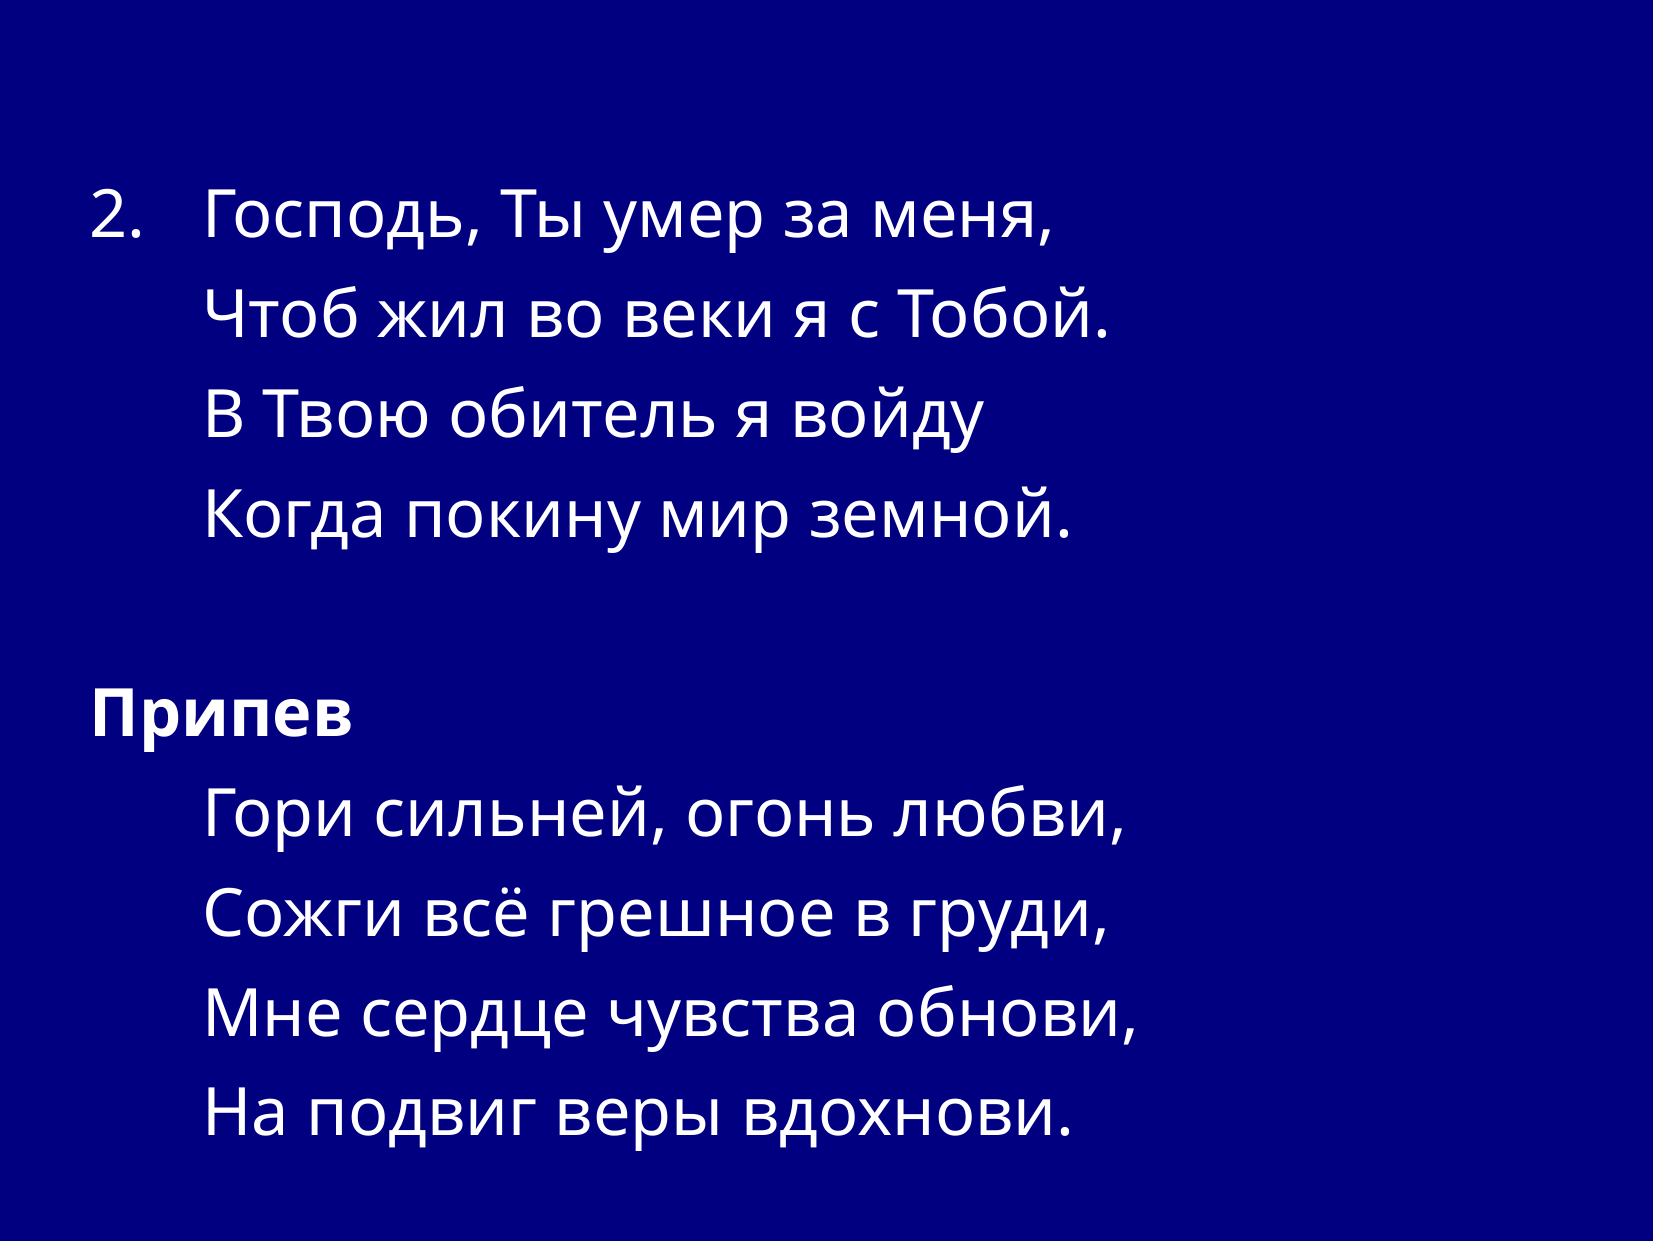

2.	Господь, Ты умер за меня,
	Чтоб жил во веки я с Тобой.
	В Твою обитель я войду
	Когда покину мир земной.
Припев
	Гори сильней, огонь любви,
	Сожги всё грешное в груди,
	Мне сердце чувства обнови,
	На подвиг веры вдохнови.